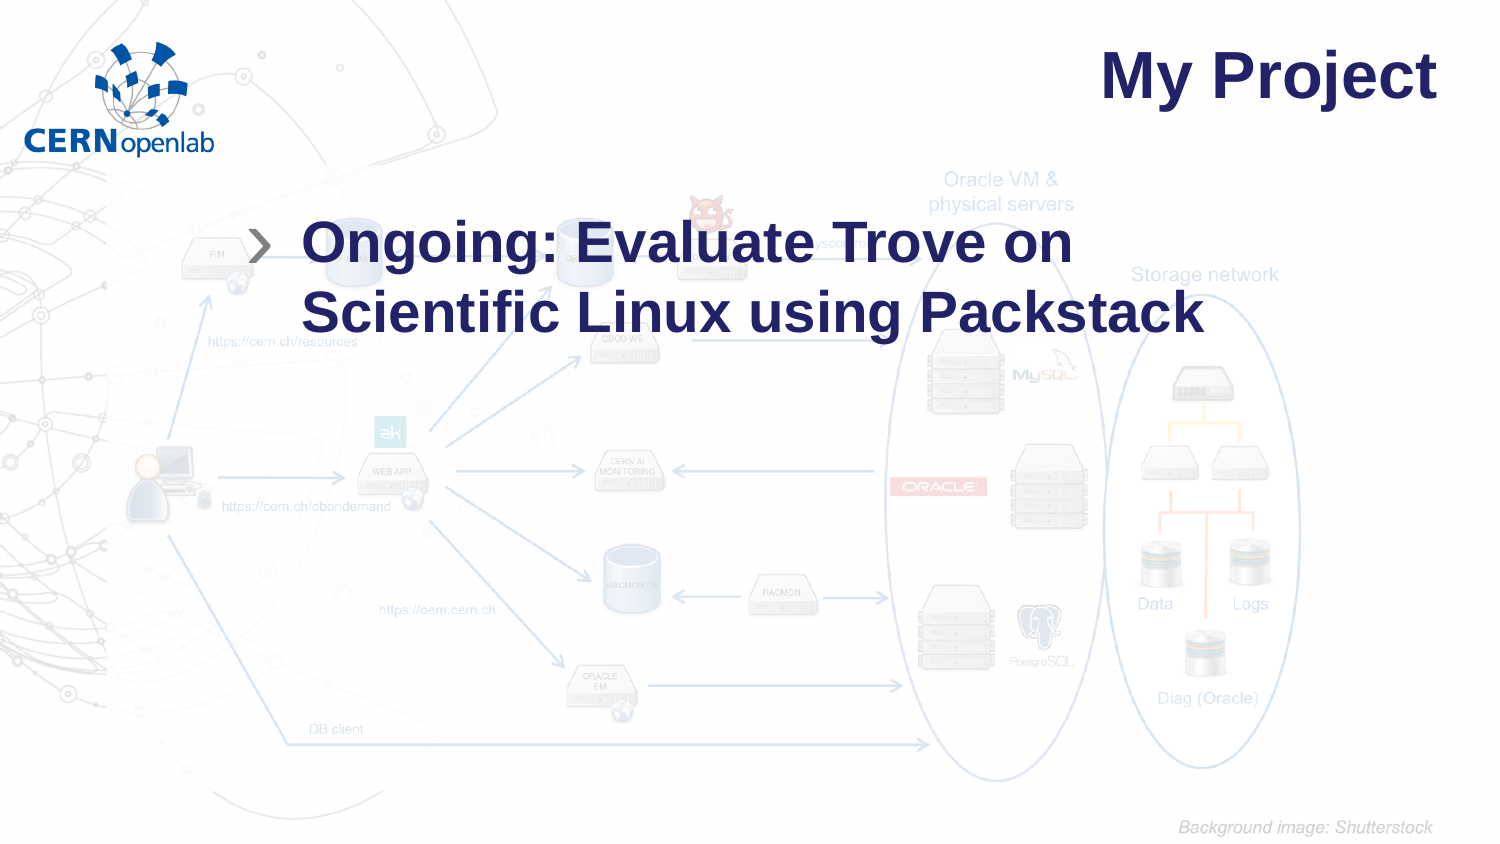

# My Project
Ongoing: Evaluate Trove on
Scientific Linux using Packstack